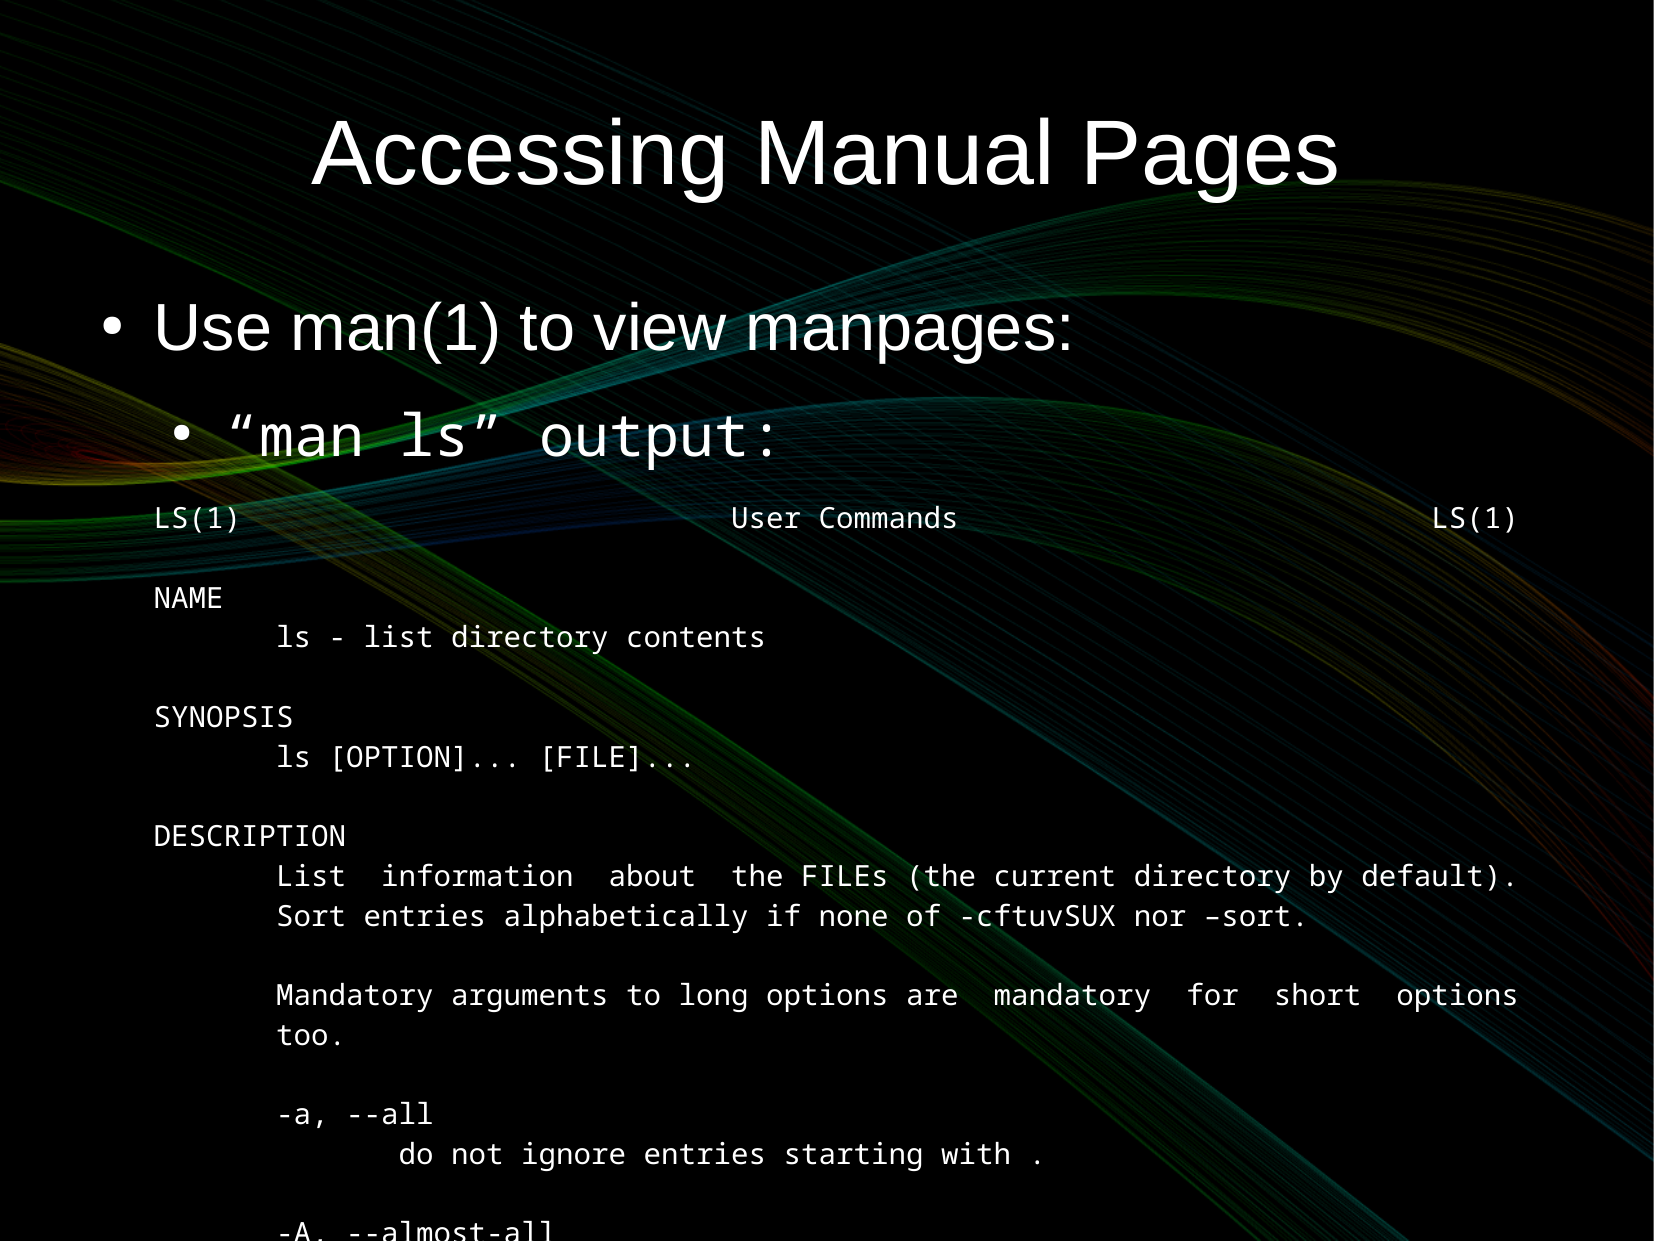

# Accessing Manual Pages
Use man(1) to view manpages:
“man ls” output:
LS(1) User Commands LS(1)
NAME
 ls - list directory contents
SYNOPSIS
 ls [OPTION]... [FILE]...
DESCRIPTION
 List information about the FILEs (the current directory by default).
 Sort entries alphabetically if none of -cftuvSUX nor –sort.
 Mandatory arguments to long options are mandatory for short options
 too.
 -a, --all
 do not ignore entries starting with .
 -A, --almost-all
 do not list implied . And ..
[...]